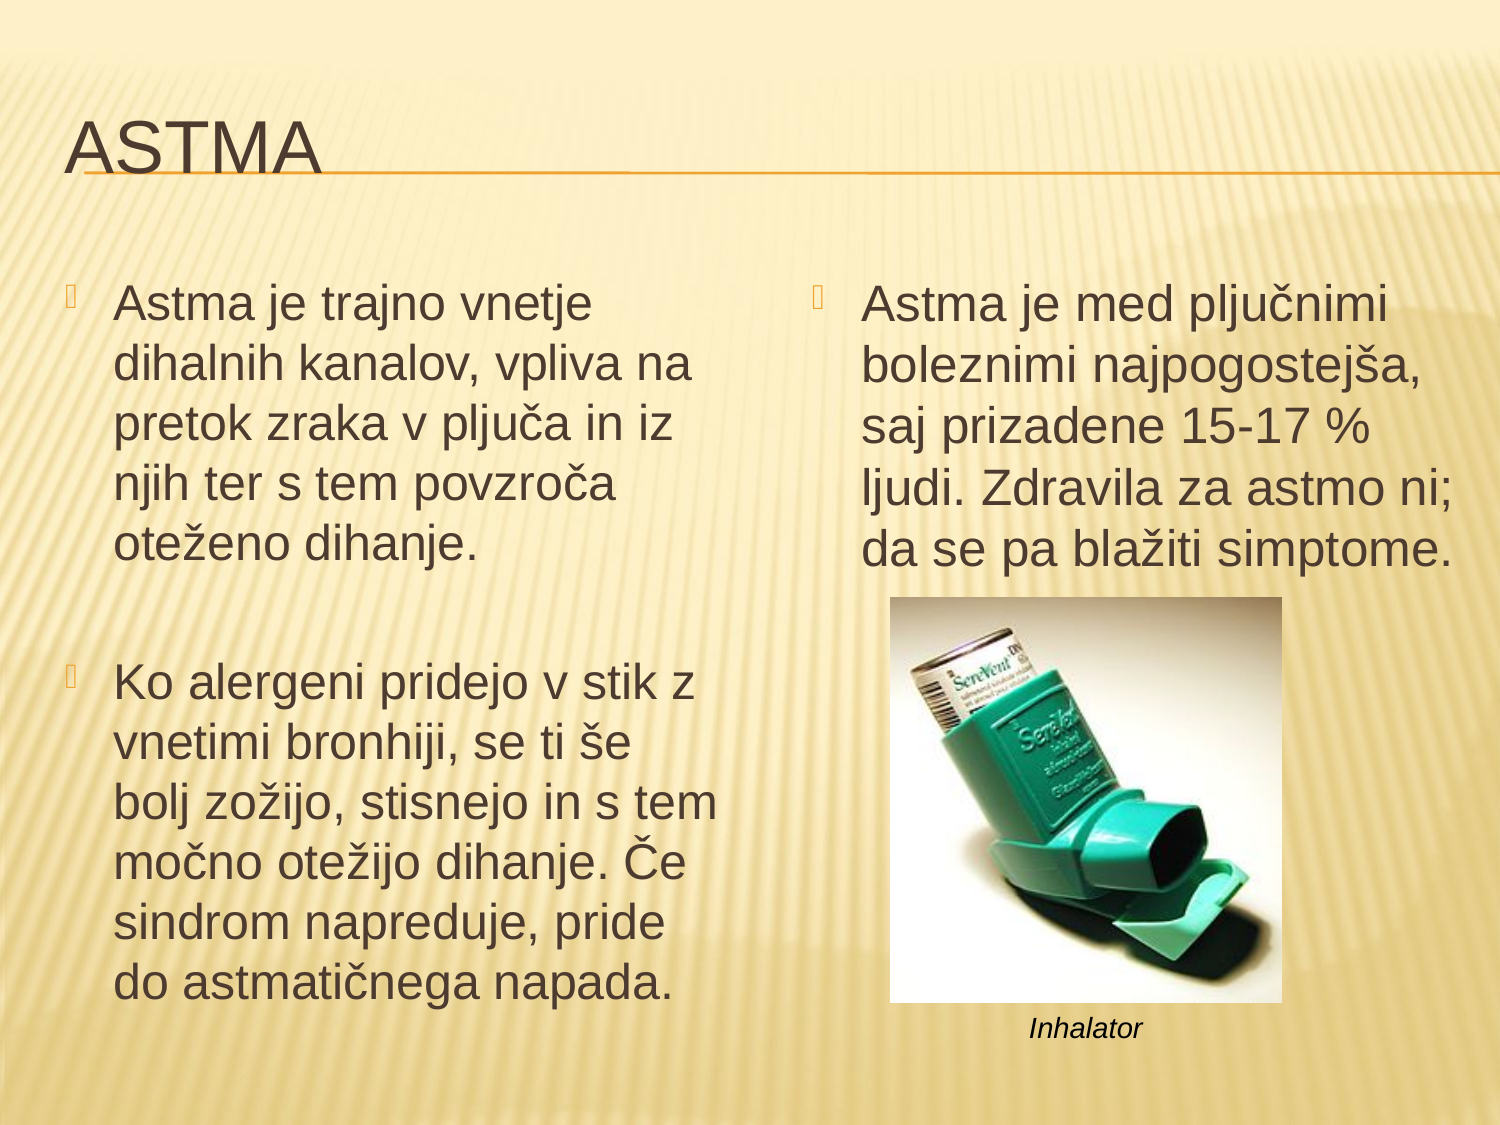

# astma
Astma je trajno vnetje dihalnih kanalov, vpliva na pretok zraka v pljuča in iz njih ter s tem povzroča oteženo dihanje.
Ko alergeni pridejo v stik z vnetimi bronhiji, se ti še bolj zožijo, stisnejo in s tem močno otežijo dihanje. Če sindrom napreduje, pride do astmatičnega napada.
Astma je med pljučnimi boleznimi najpogostejša, saj prizadene 15-17 % ljudi. Zdravila za astmo ni; da se pa blažiti simptome.
Inhalator